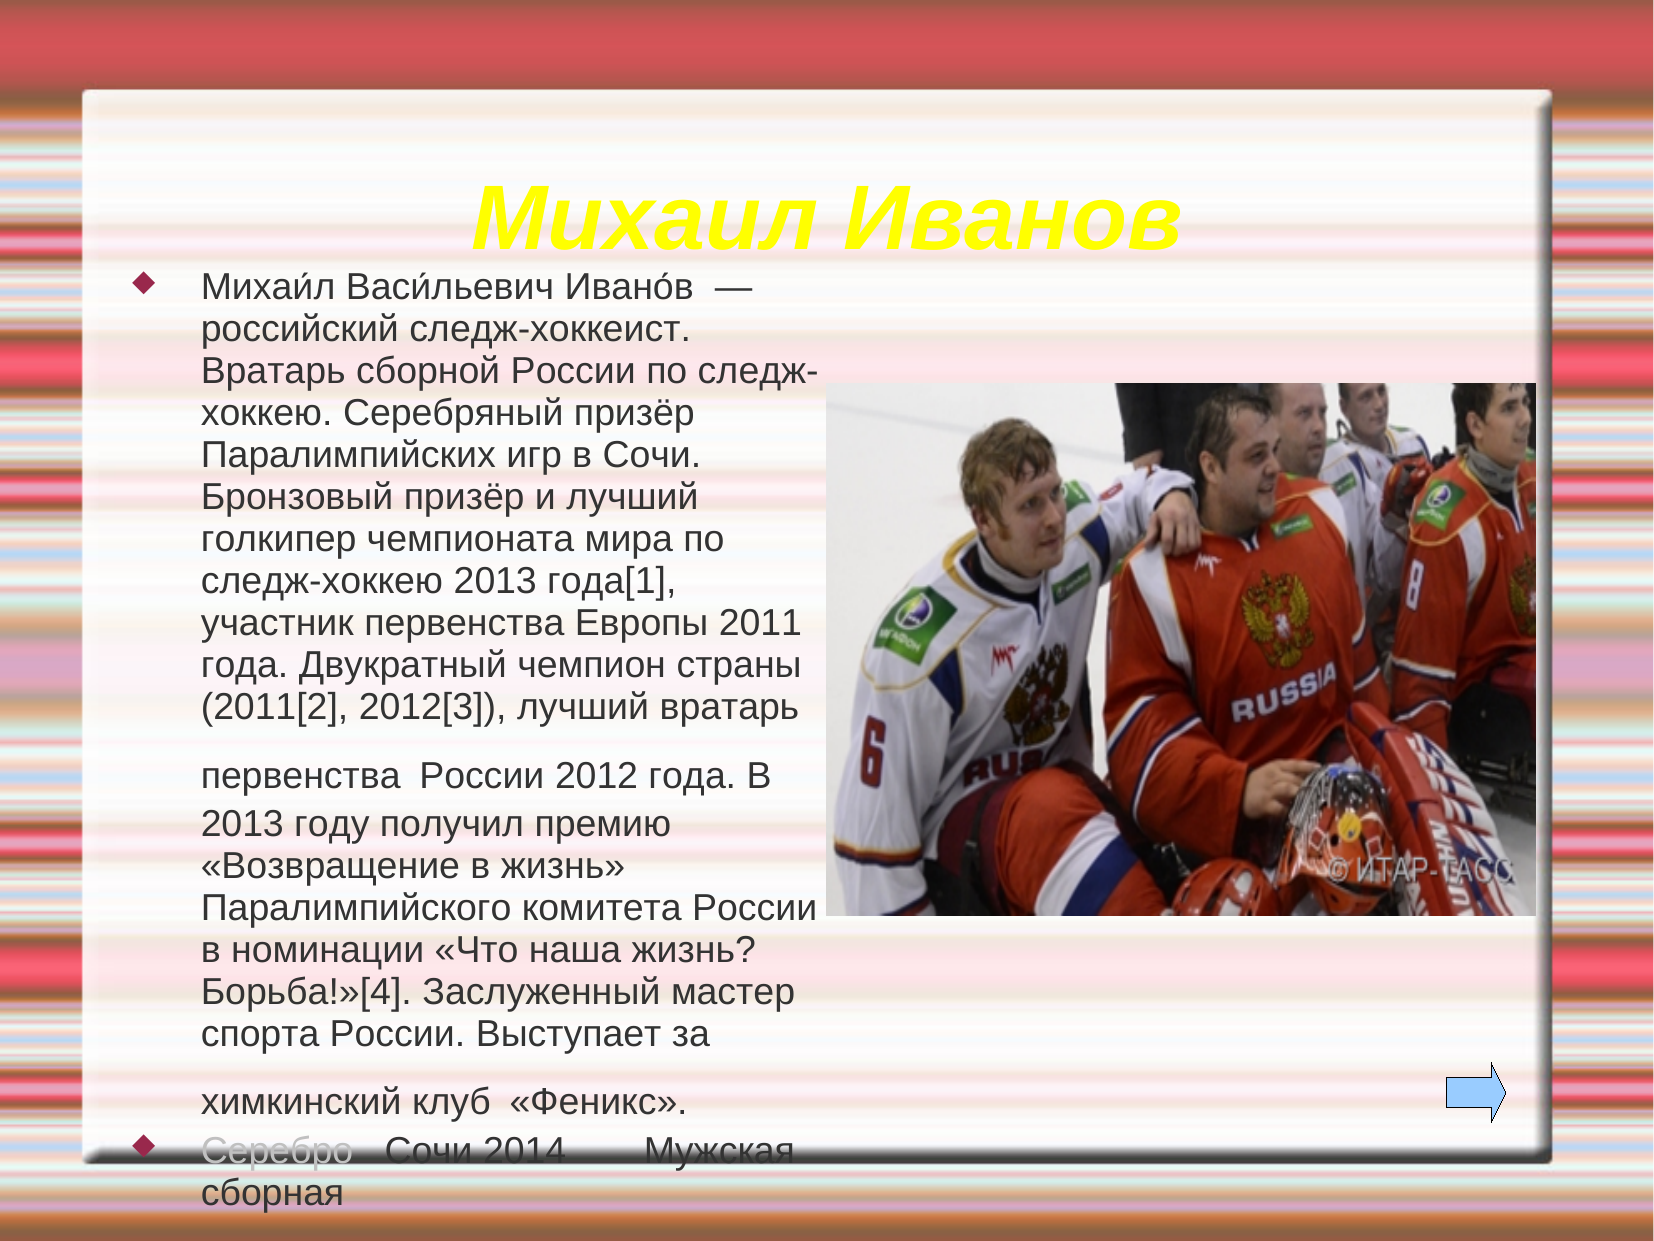

# Михаил Иванов
Михаи́л Васи́льевич Ивано́в — российский следж-хоккеист. Вратарь сборной России по следж-хоккею. Серебряный призёр Паралимпийских игр в Сочи. Бронзовый призёр и лучший голкипер чемпионата мира по следж-хоккею 2013 года[1], участник первенства Европы 2011 года. Двукратный чемпион страны (2011[2], 2012[3]), лучший вратарь первенства России 2012 года. В 2013 году получил премию «Возвращение в жизнь» Паралимпийского комитета России в номинации «Что наша жизнь? Борьба!»[4]. Заслуженный мастер спорта России. Выступает за химкинский клуб «Феникс».
Серебро Сочи 2014 	Мужская сборная